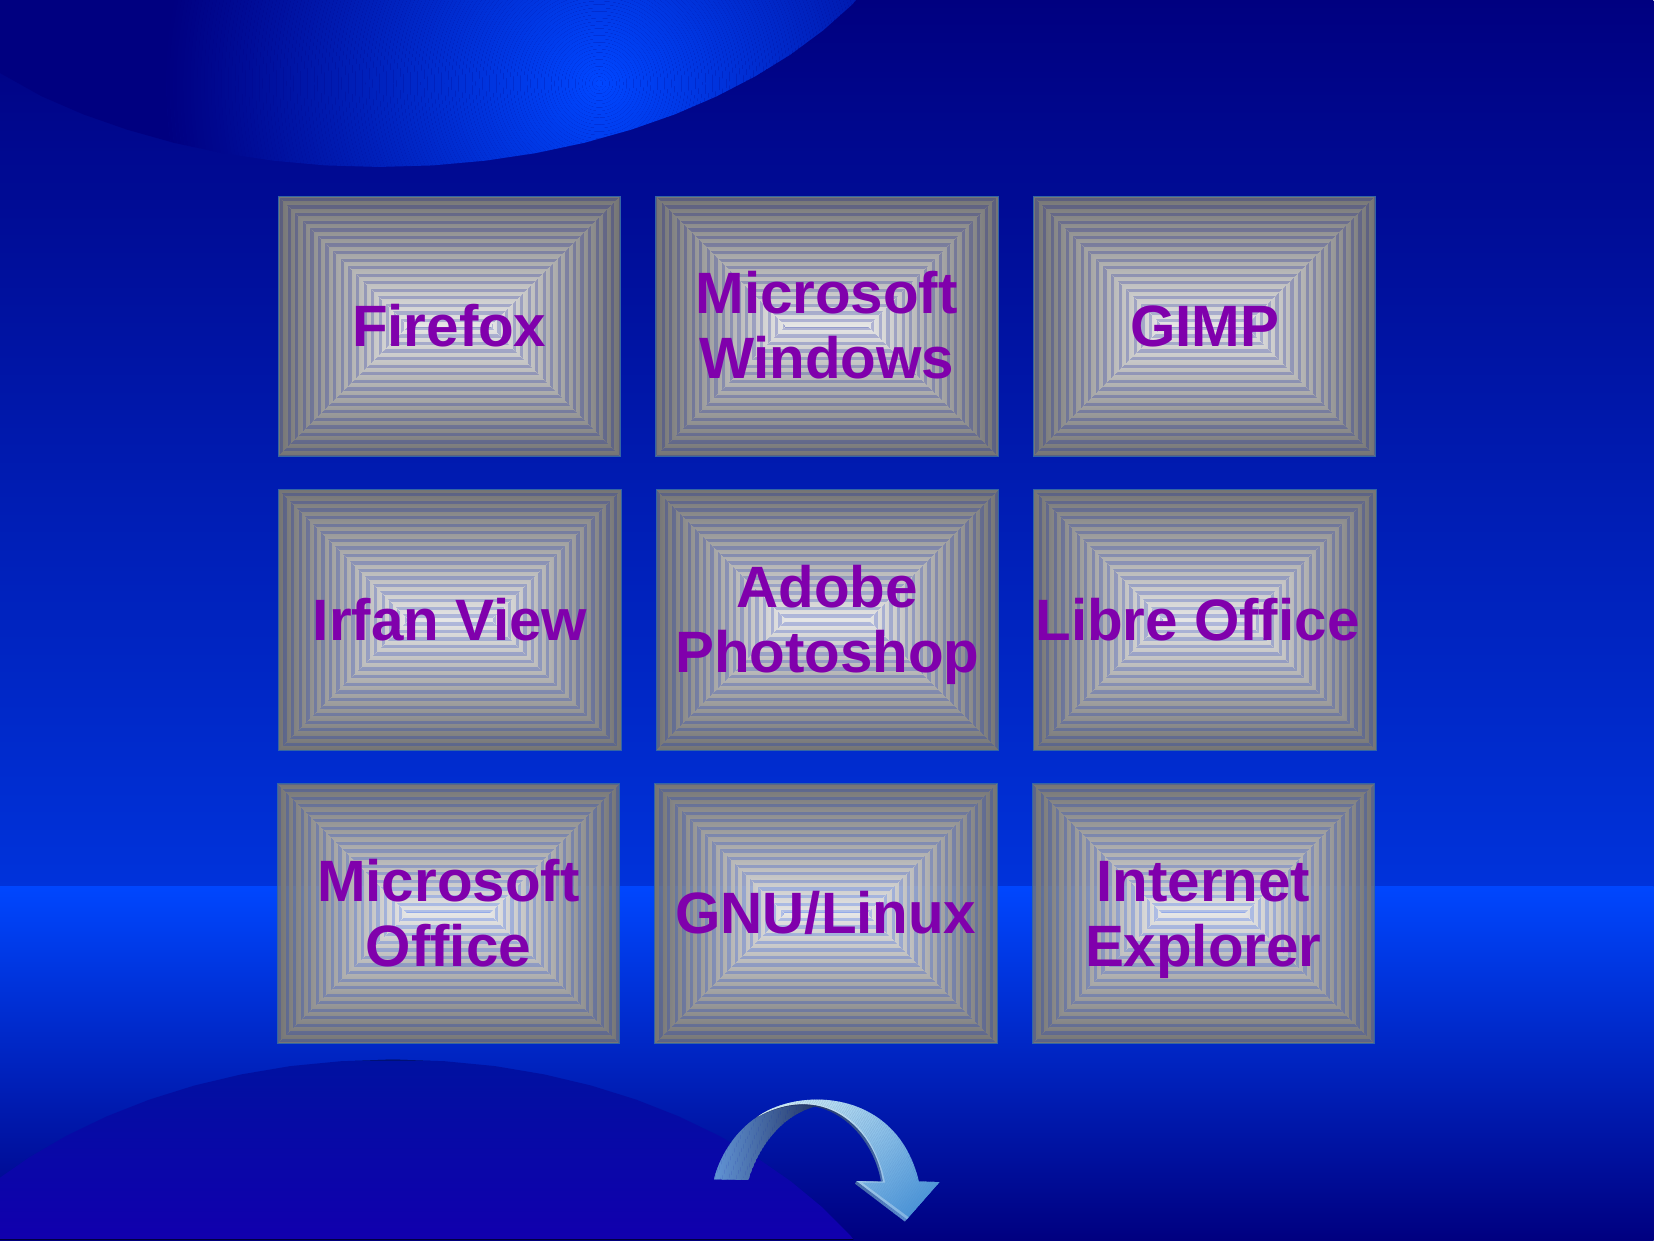

Firefox
Microsoft
Windows
GIMP
Irfan View
Adobe
Photoshop
Libre Office
Microsoft
Office
GNU/Linux
Internet
Explorer